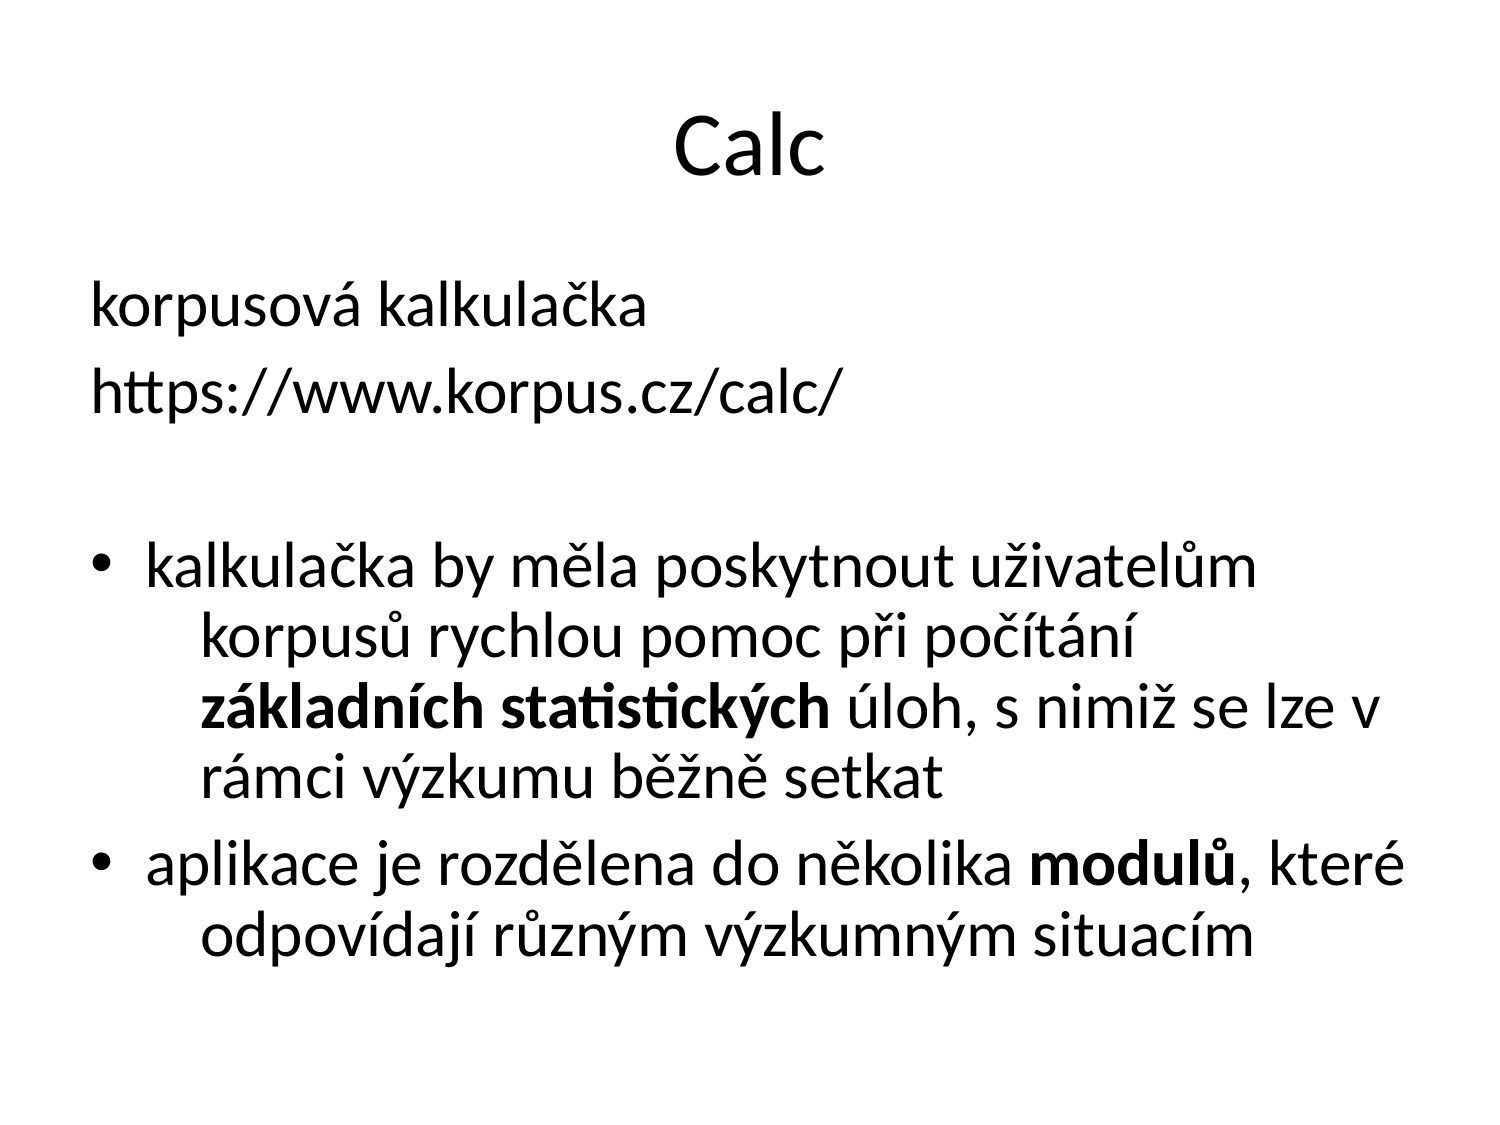

# Calc
korpusová kalkulačka
https://www.korpus.cz/calc/
kalkulačka by měla poskytnout uživatelům korpusů rychlou pomoc při počítání základních statistických úloh, s nimiž se lze v rámci výzkumu běžně setkat
aplikace je rozdělena do několika modulů, které odpovídají různým výzkumným situacím